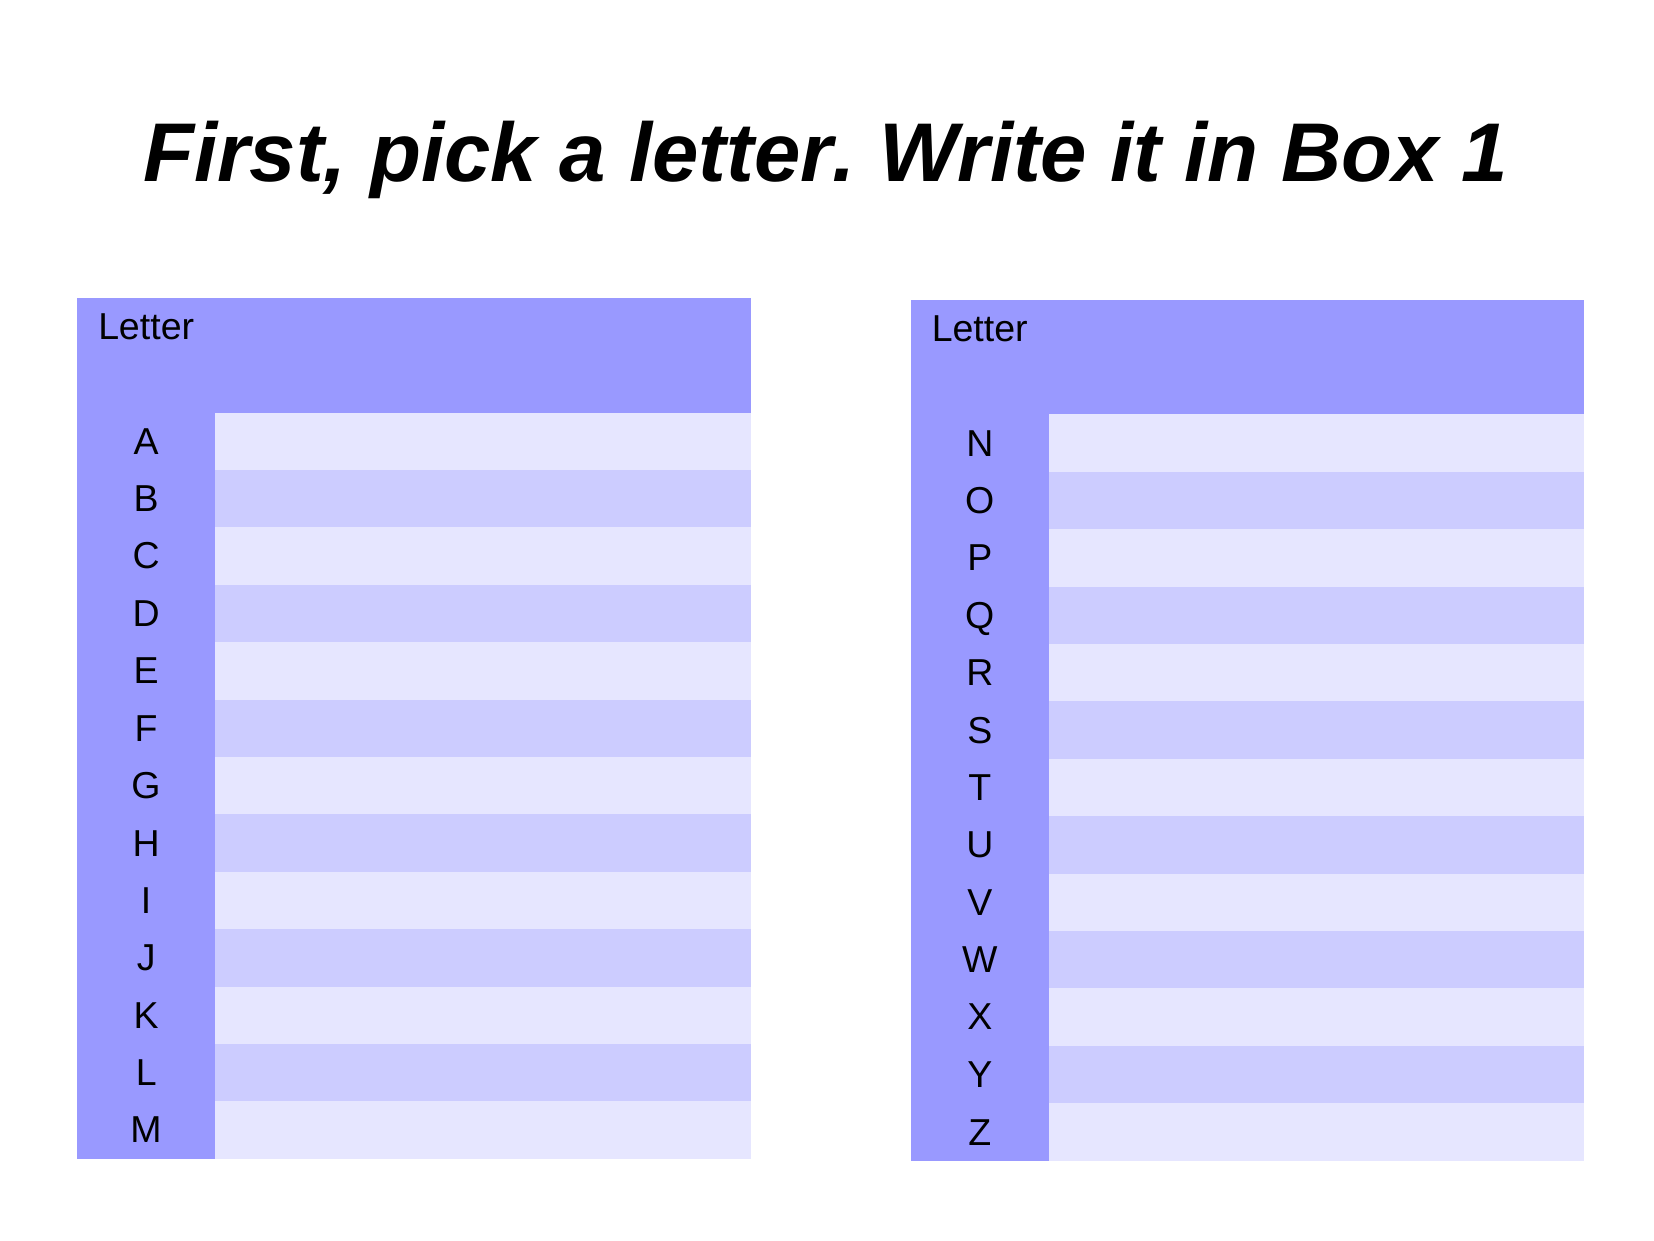

# First, pick a letter. Write it in Box 1
| Letter | | | | | |
| --- | --- | --- | --- | --- | --- |
| | | | | | |
| A | | | | | |
| B | | | | | |
| C | | | | | |
| D | | | | | |
| E | | | | | |
| F | | | | | |
| G | | | | | |
| H | | | | | |
| I | | | | | |
| J | | | | | |
| K | | | | | |
| L | | | | | |
| M | | | | | |
| Letter | | | | | |
| --- | --- | --- | --- | --- | --- |
| | | | | | |
| N | | | | | |
| O | | | | | |
| P | | | | | |
| Q | | | | | |
| R | | | | | |
| S | | | | | |
| T | | | | | |
| U | | | | | |
| V | | | | | |
| W | | | | | |
| X | | | | | |
| Y | | | | | |
| Z | | | | | |